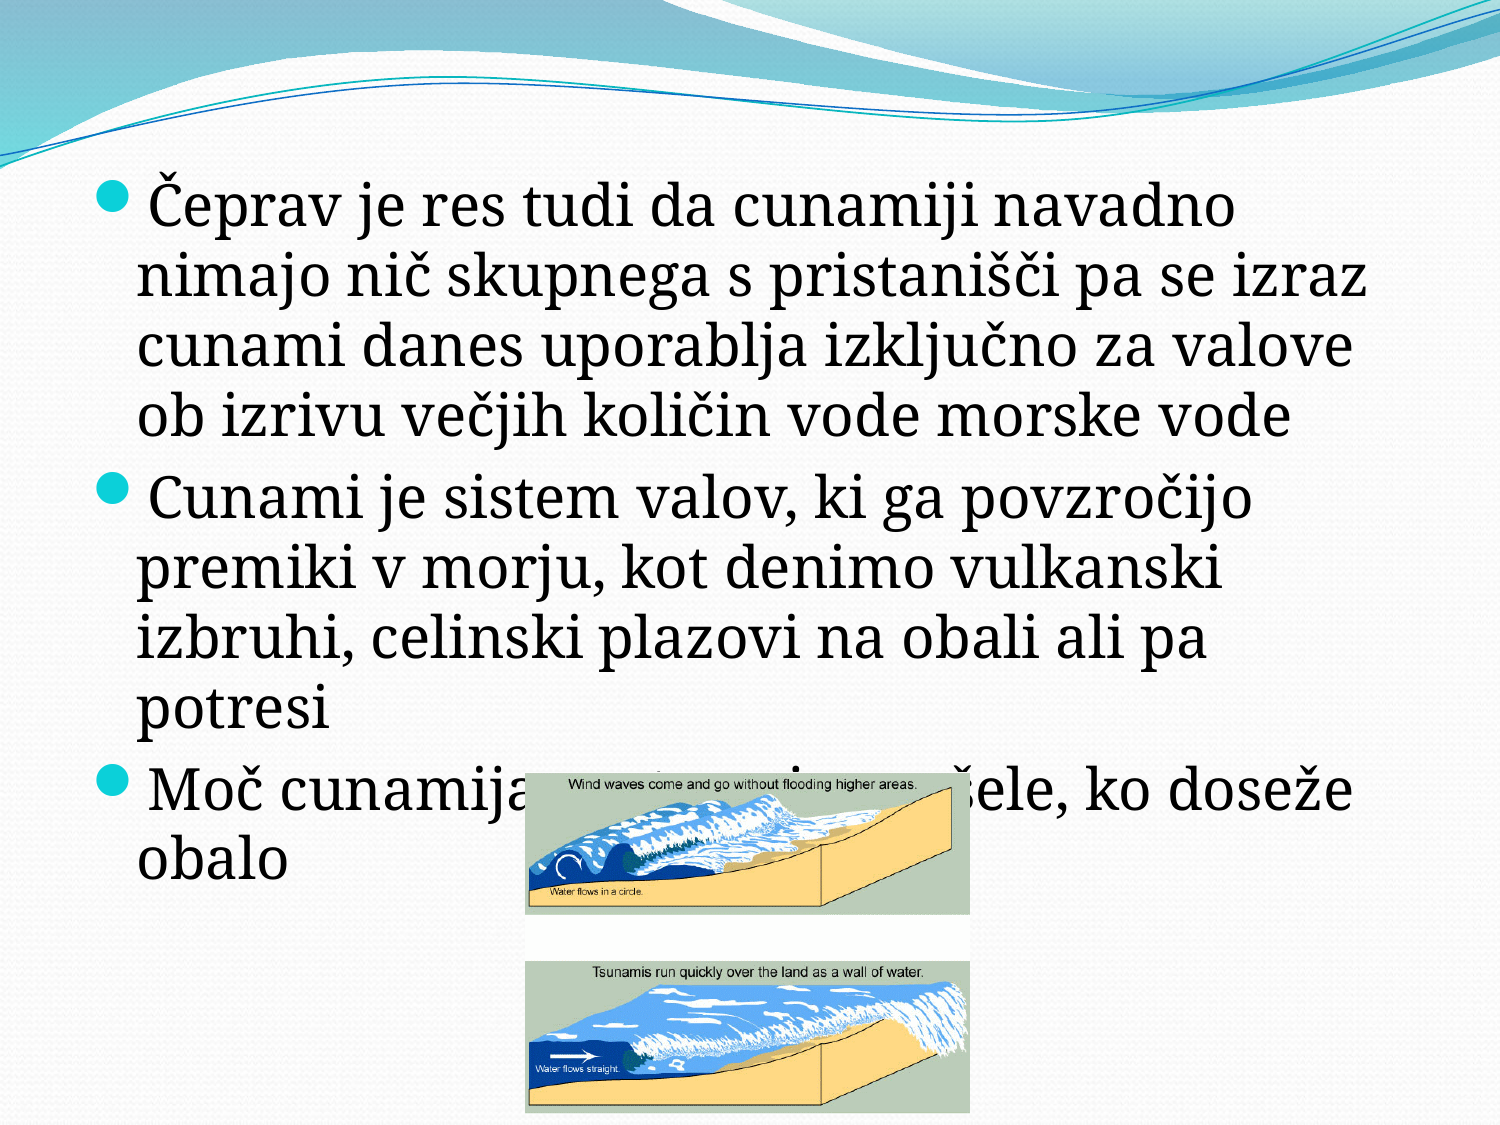

# Čeprav je res tudi da cunamiji navadno nimajo nič skupnega s pristanišči pa se izraz cunami danes uporablja izključno za valove ob izrivu večjih količin vode morske vode
Cunami je sistem valov, ki ga povzročijo premiki v morju, kot denimo vulkanski izbruhi, celinski plazovi na obali ali pa potresi
Moč cunamija postane jasna šele, ko doseže obalo